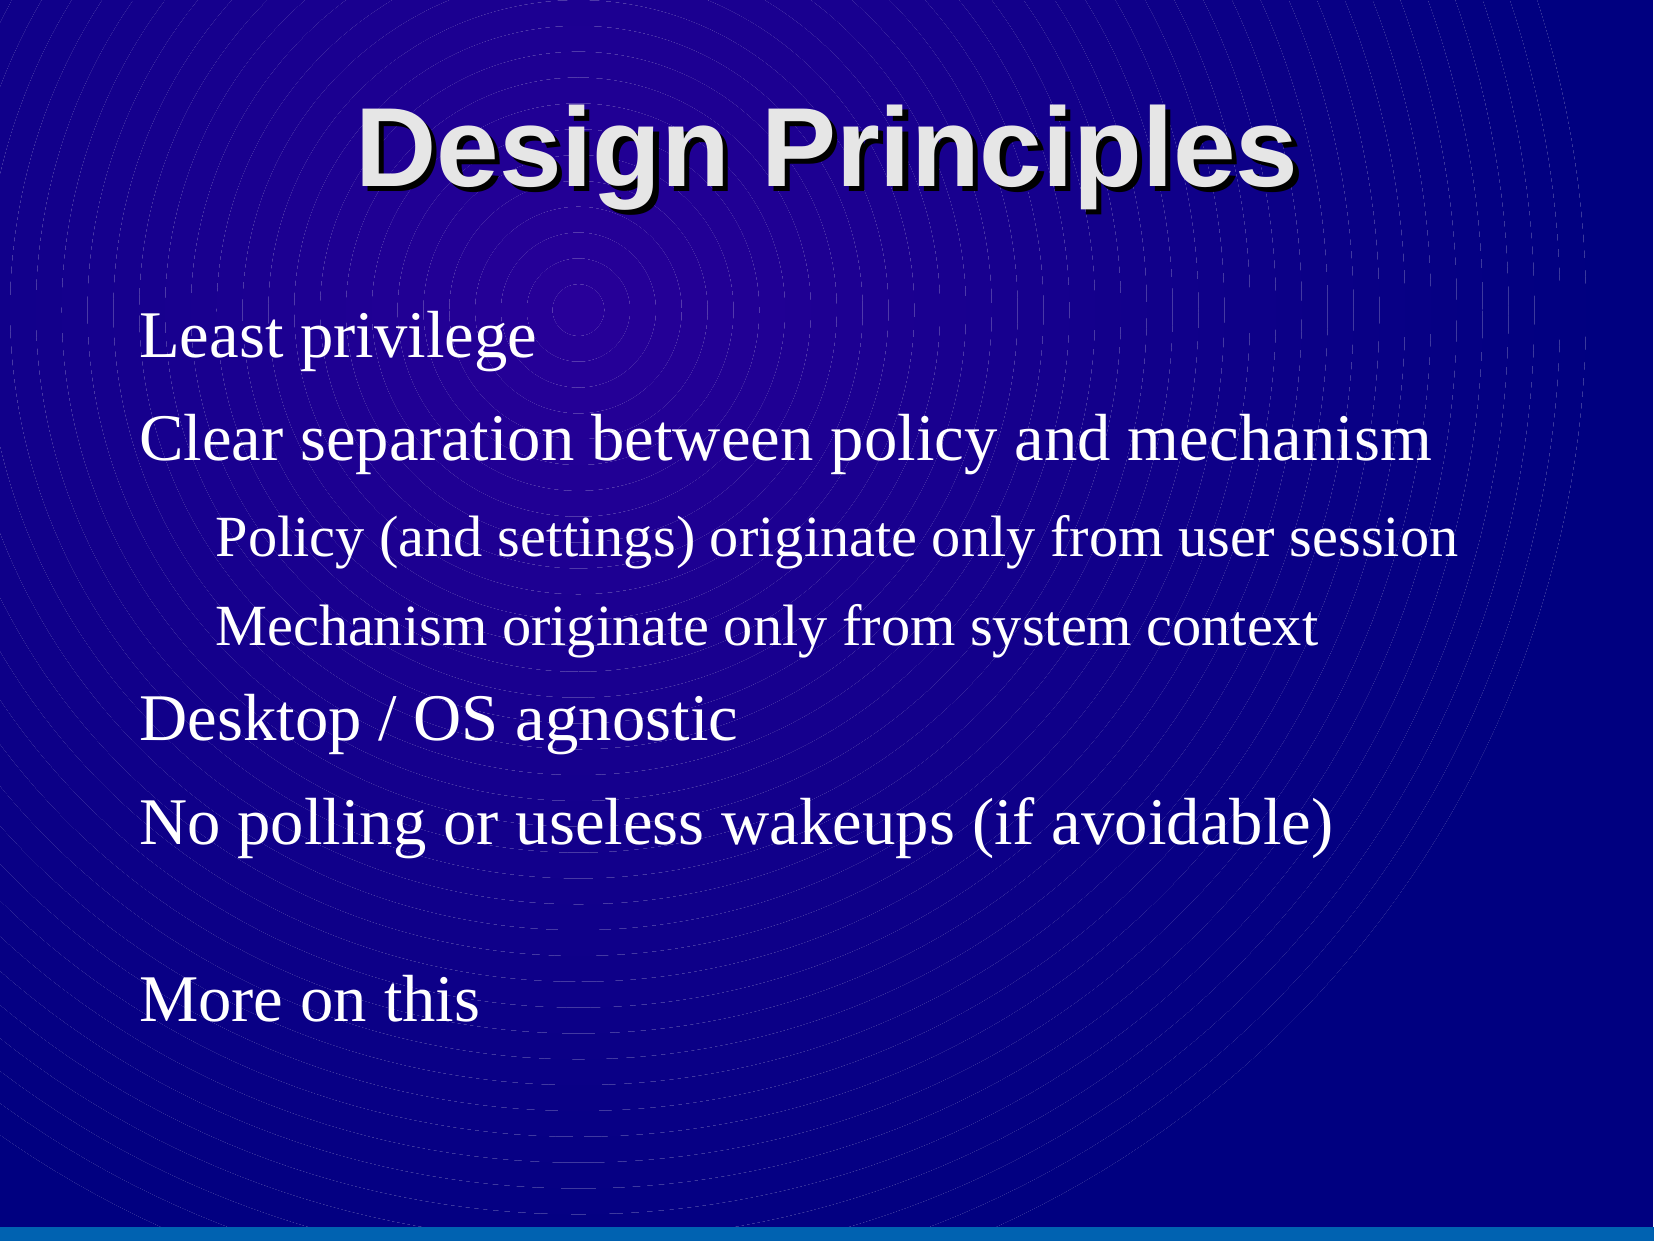

# Design Principles
Least privilege
Clear separation between policy and mechanism
Policy (and settings) originate only from user session
Mechanism originate only from system context
Desktop / OS agnostic
No polling or useless wakeups (if avoidable)
More on this